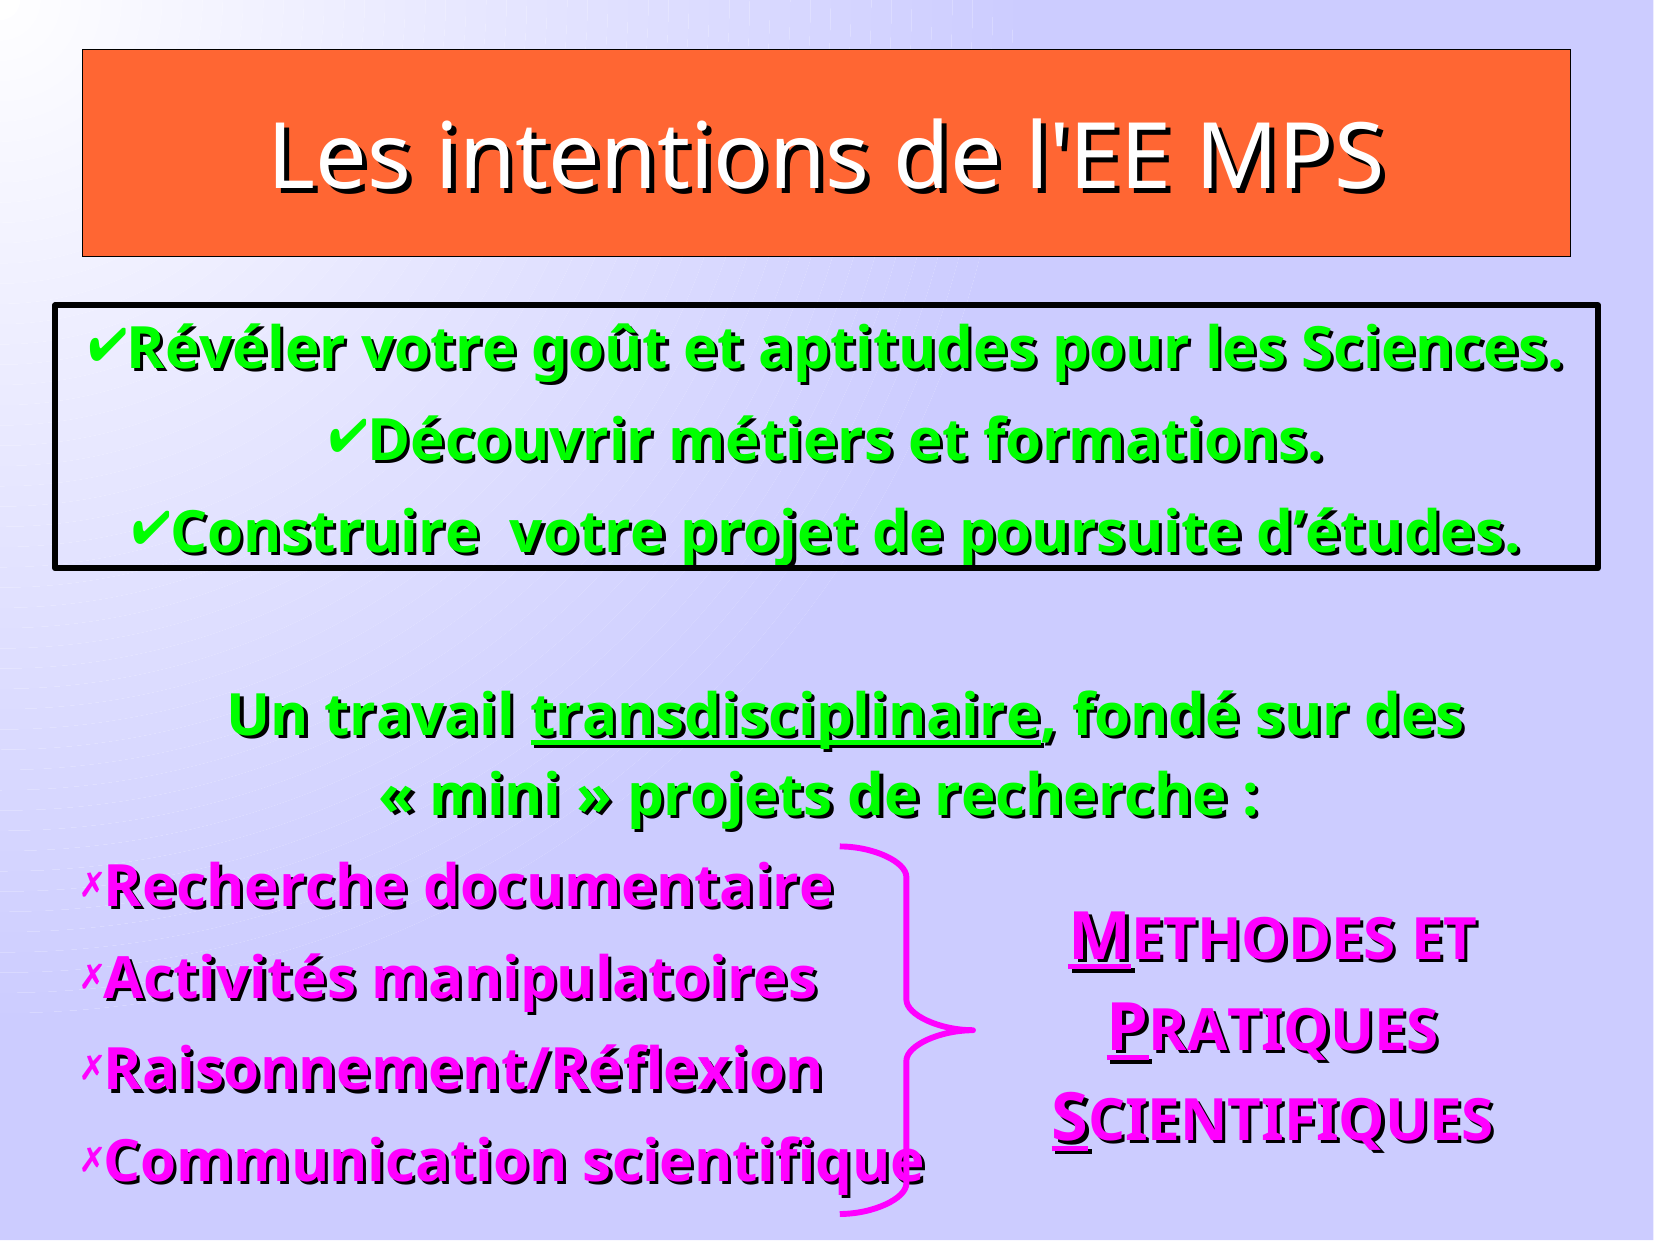

# Les intentions de l'EE MPS
Révéler votre goût et aptitudes pour les Sciences.
Découvrir métiers et formations.
Construire votre projet de poursuite d’études.
Un travail transdisciplinaire, fondé sur des « mini » projets de recherche :
Recherche documentaire
Activités manipulatoires
Raisonnement/Réflexion
Communication scientifique
METHODES ET PRATIQUES SCIENTIFIQUES